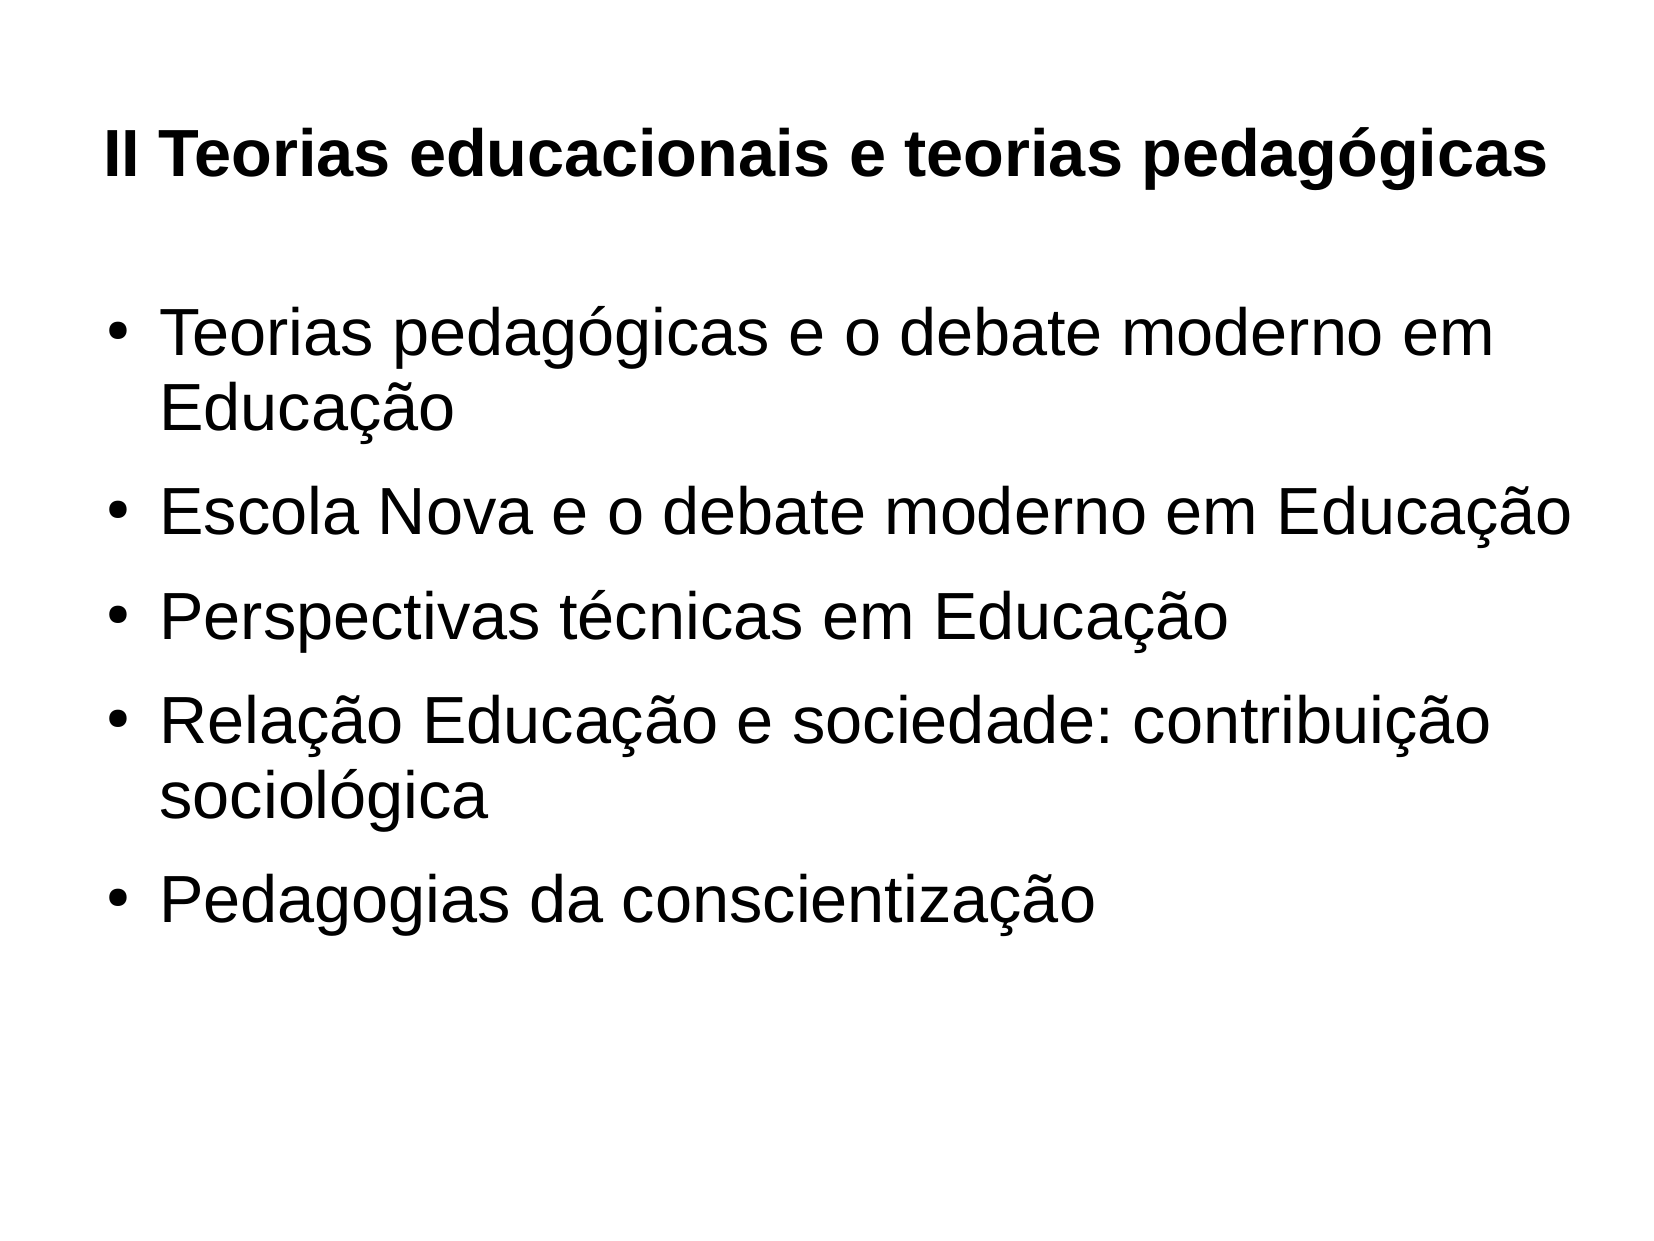

# II Teorias educacionais e teorias pedagógicas
Teorias pedagógicas e o debate moderno em Educação
Escola Nova e o debate moderno em Educação
Perspectivas técnicas em Educação
Relação Educação e sociedade: contribuição sociológica
Pedagogias da conscientização